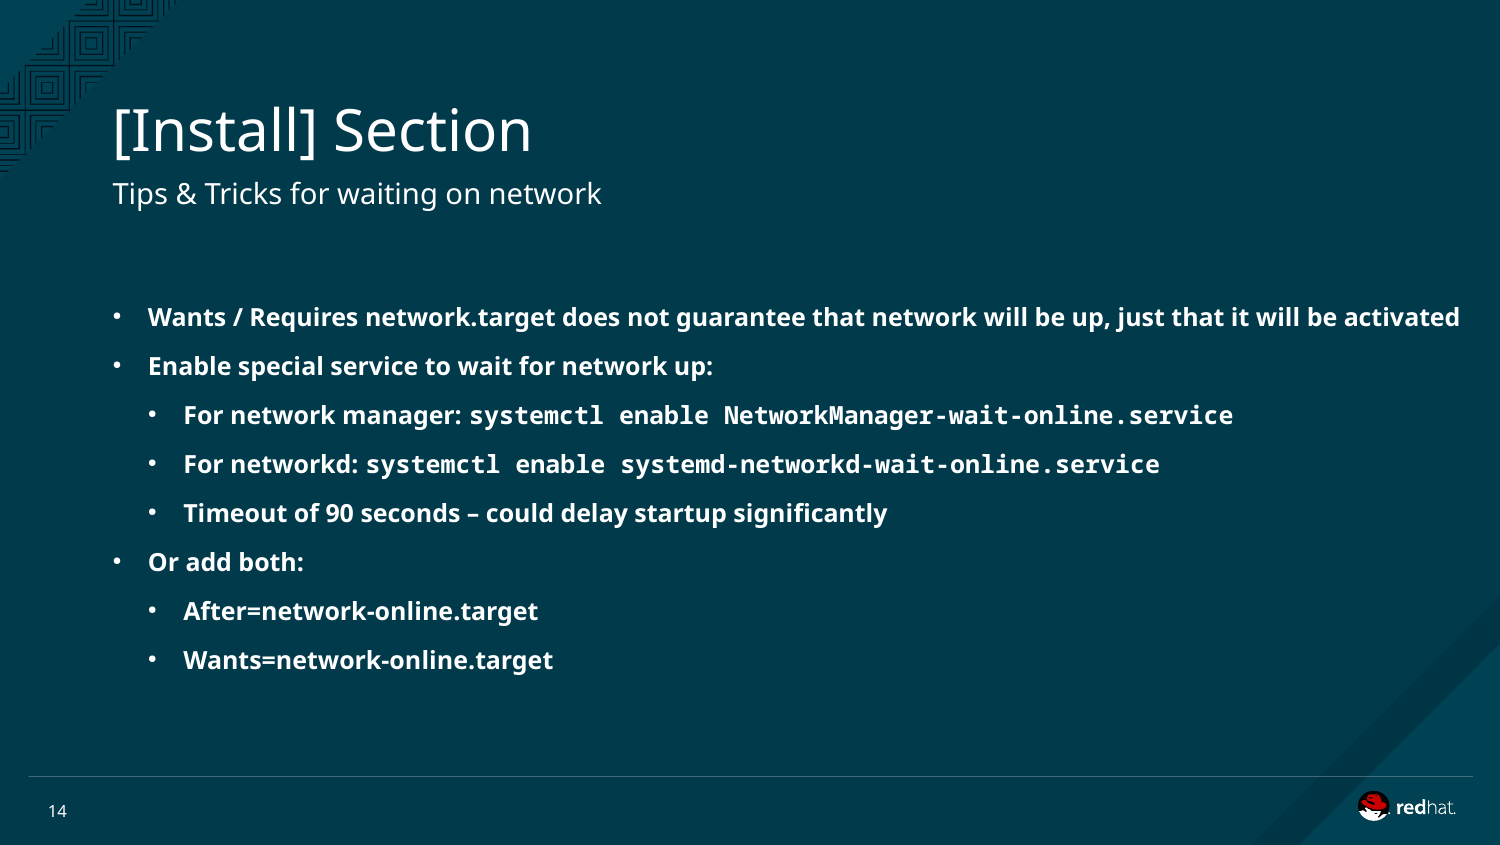

# [Install] Section
Tips & Tricks for waiting on network
Wants / Requires network.target does not guarantee that network will be up, just that it will be activated
Enable special service to wait for network up:
For network manager: systemctl enable NetworkManager-wait-online.service
For networkd: systemctl enable systemd-networkd-wait-online.service
Timeout of 90 seconds – could delay startup significantly
Or add both:
After=network-online.target
Wants=network-online.target
14